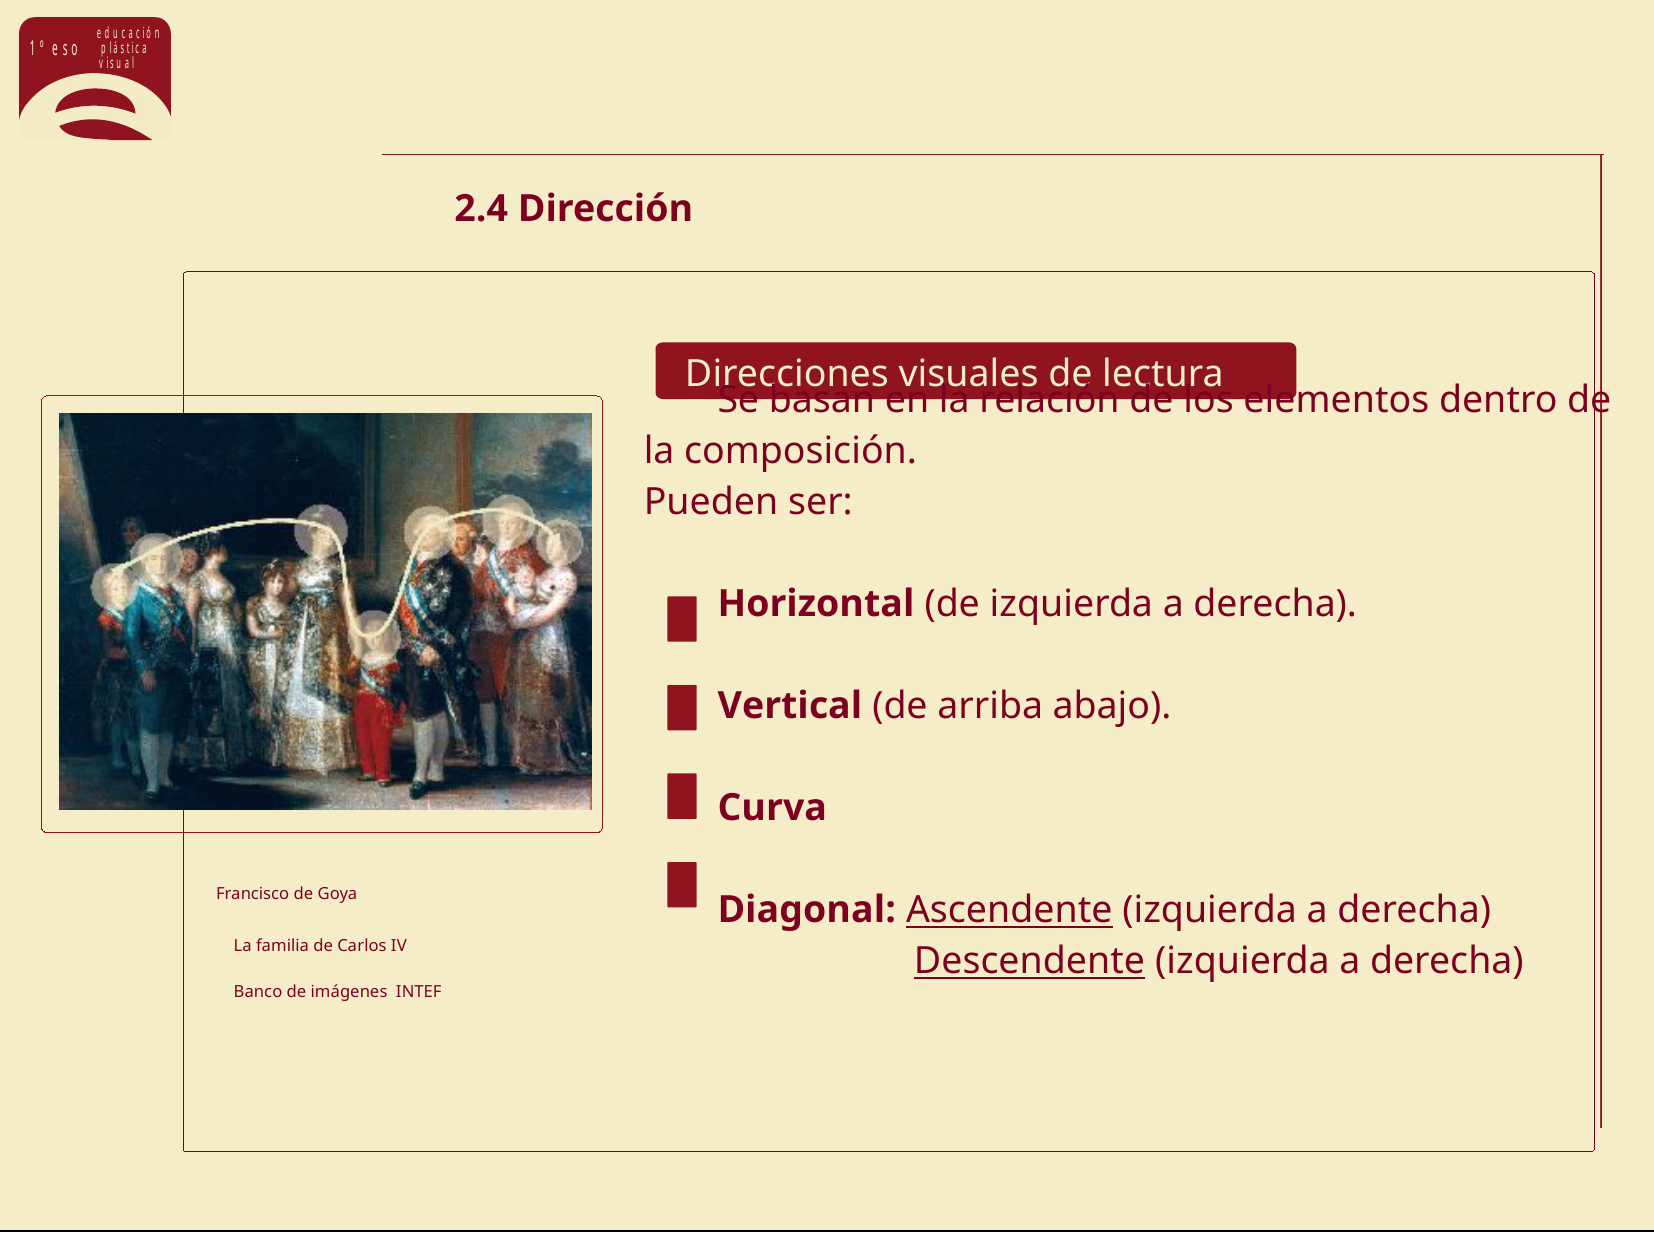

2.4 Dirección
#
Direcciones visuales de lectura
	Se basan en la relación de los elementos dentro de la composición.
Pueden ser:
	Horizontal (de izquierda a derecha).
	Vertical (de arriba abajo).
	Curva
	Diagonal: Ascendente (izquierda a derecha)
			 Descendente (izquierda a derecha)
 Francisco de Goya
La familia de Carlos IV
Banco de imágenes INTEF